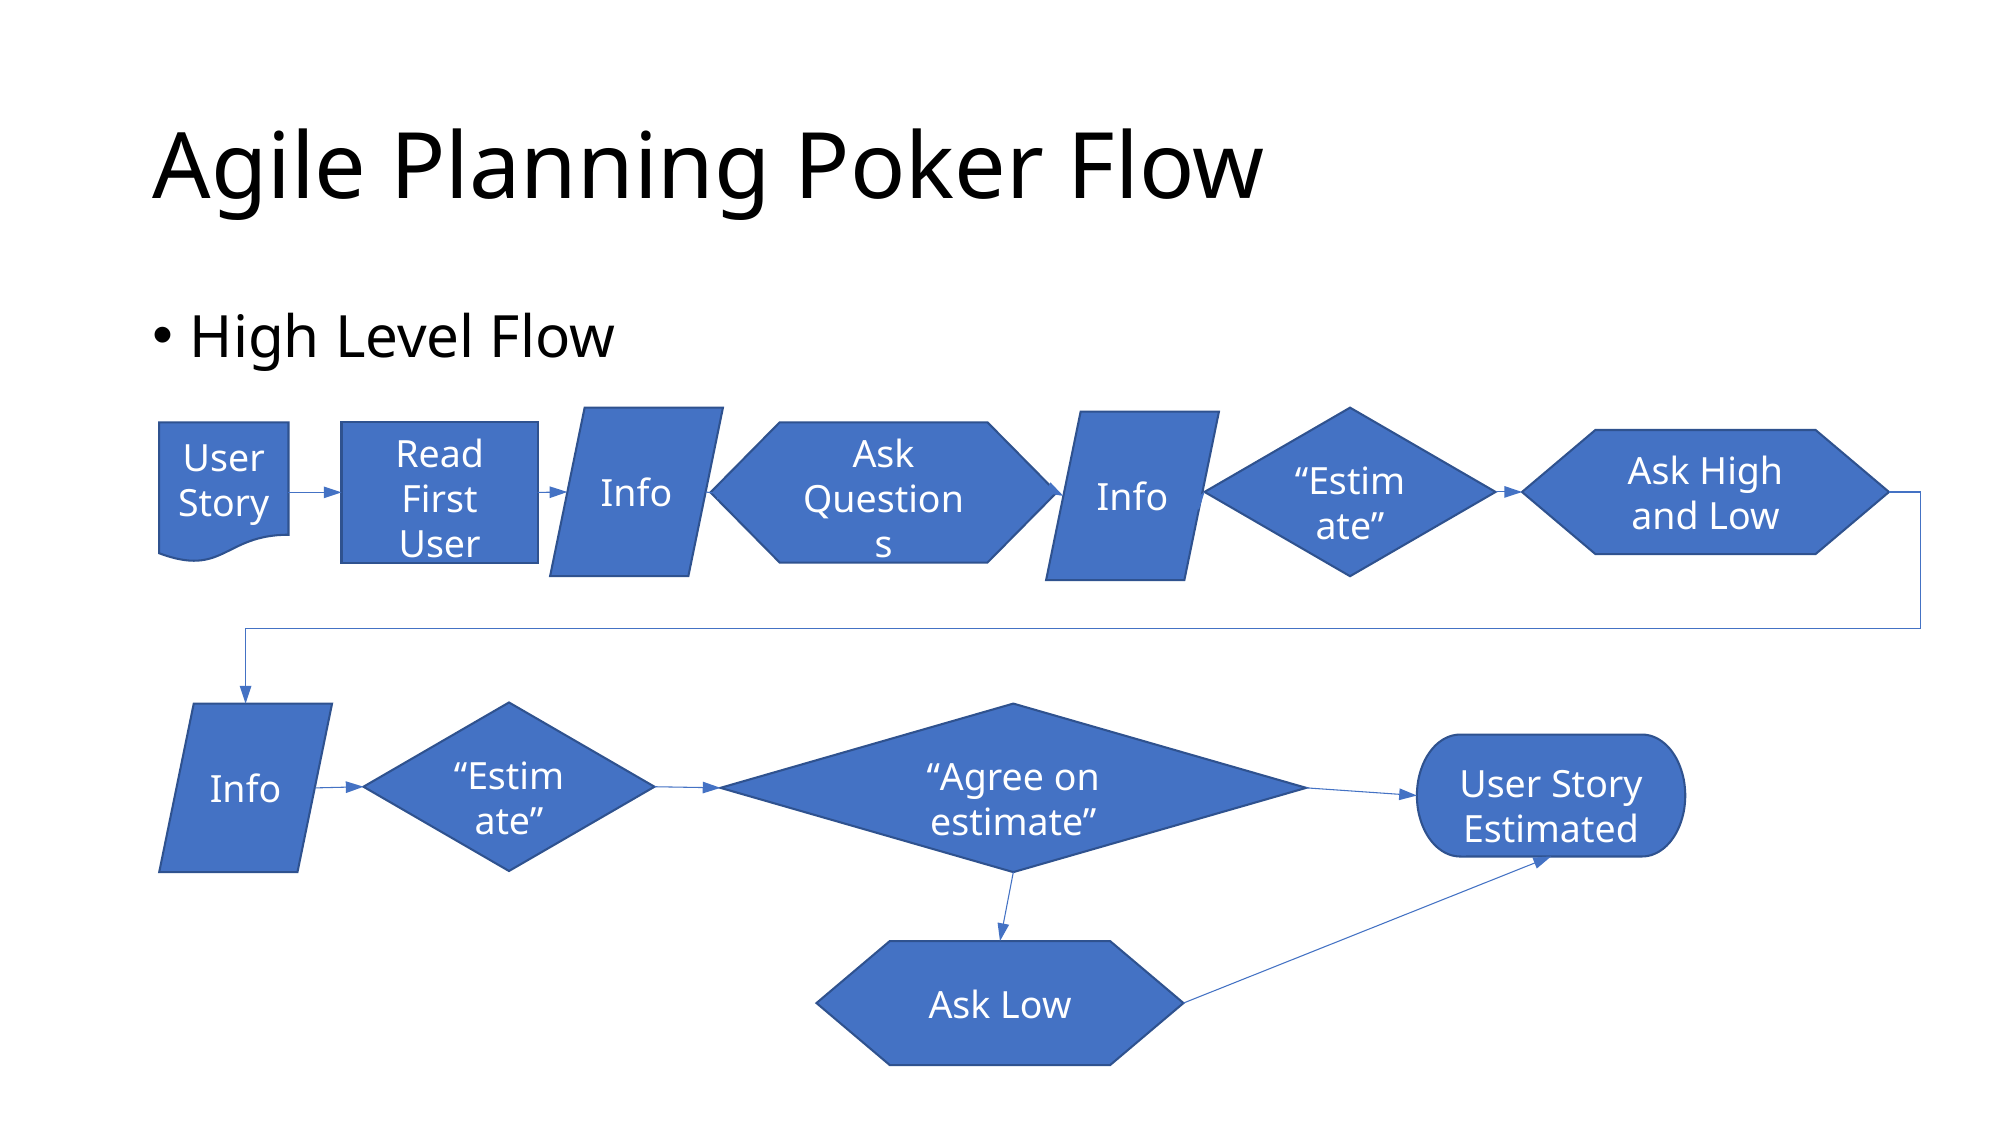

# Agile Planning Poker Flow
High Level Flow
Info
“Estimate”
Info
User Story
Read First User Story
Ask Questions
Ask High and Low
“Estimate”
Info
“Agree on estimate”
User Story Estimated
Ask Low